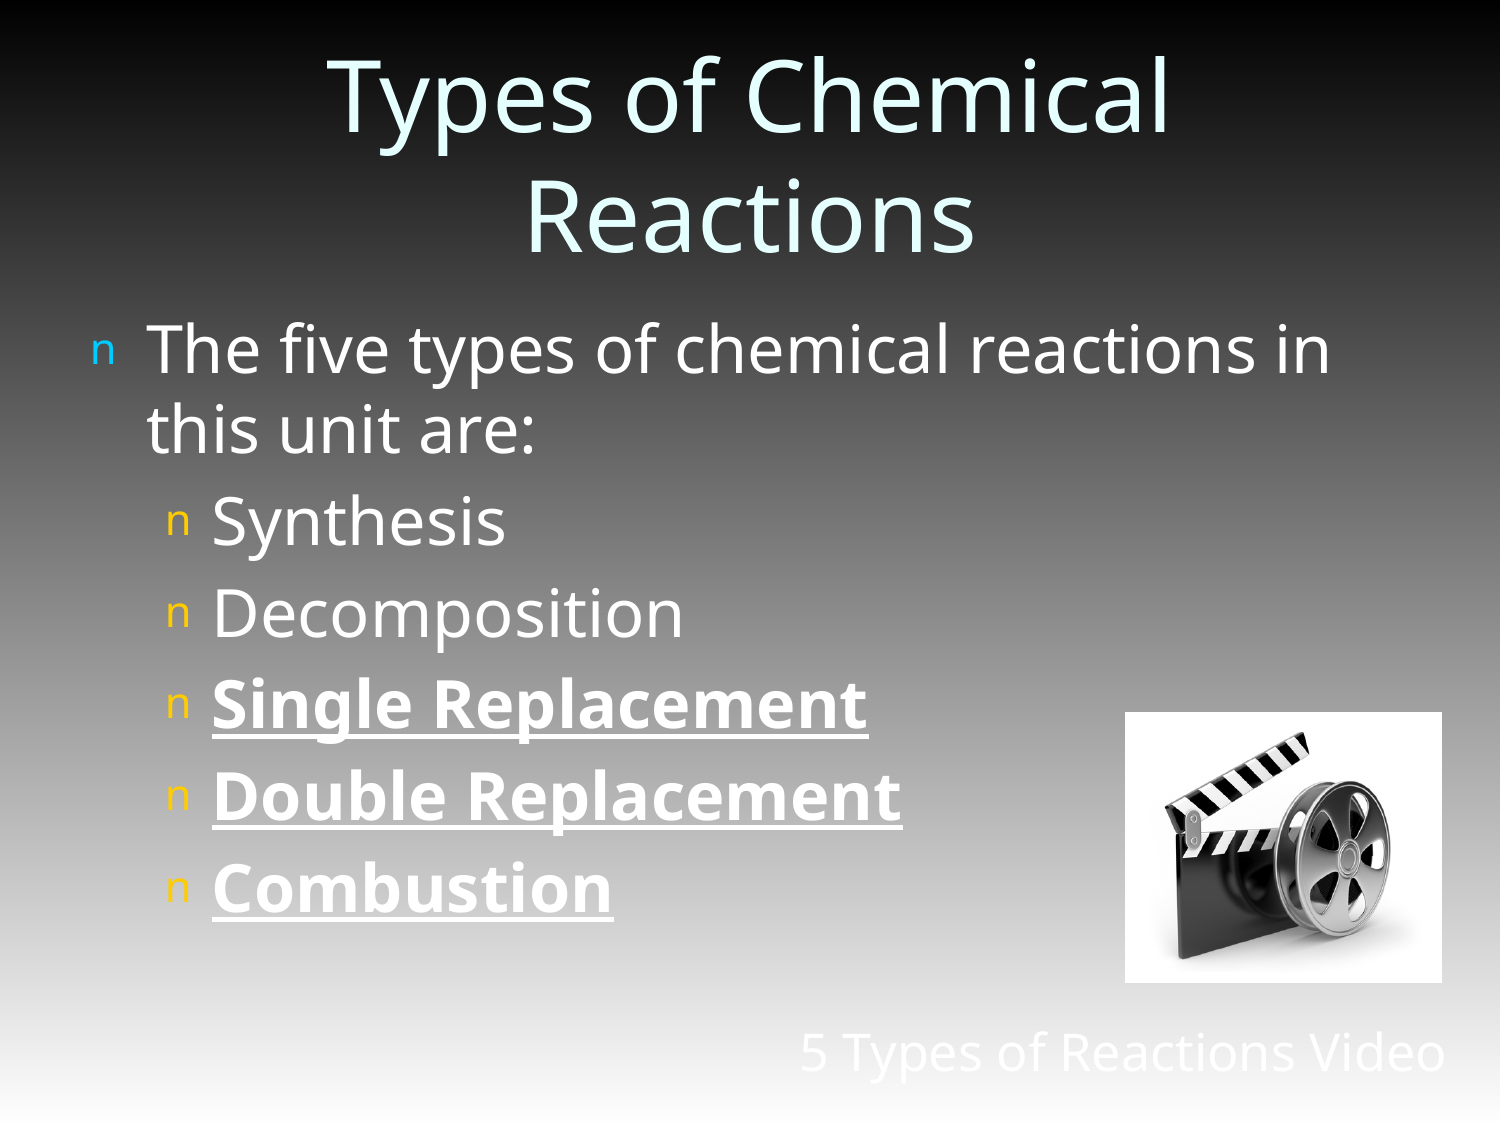

# Types of Chemical Reactions
The five types of chemical reactions in this unit are:
Synthesis
Decomposition
Single Replacement
Double Replacement
Combustion
5 Types of Reactions Video